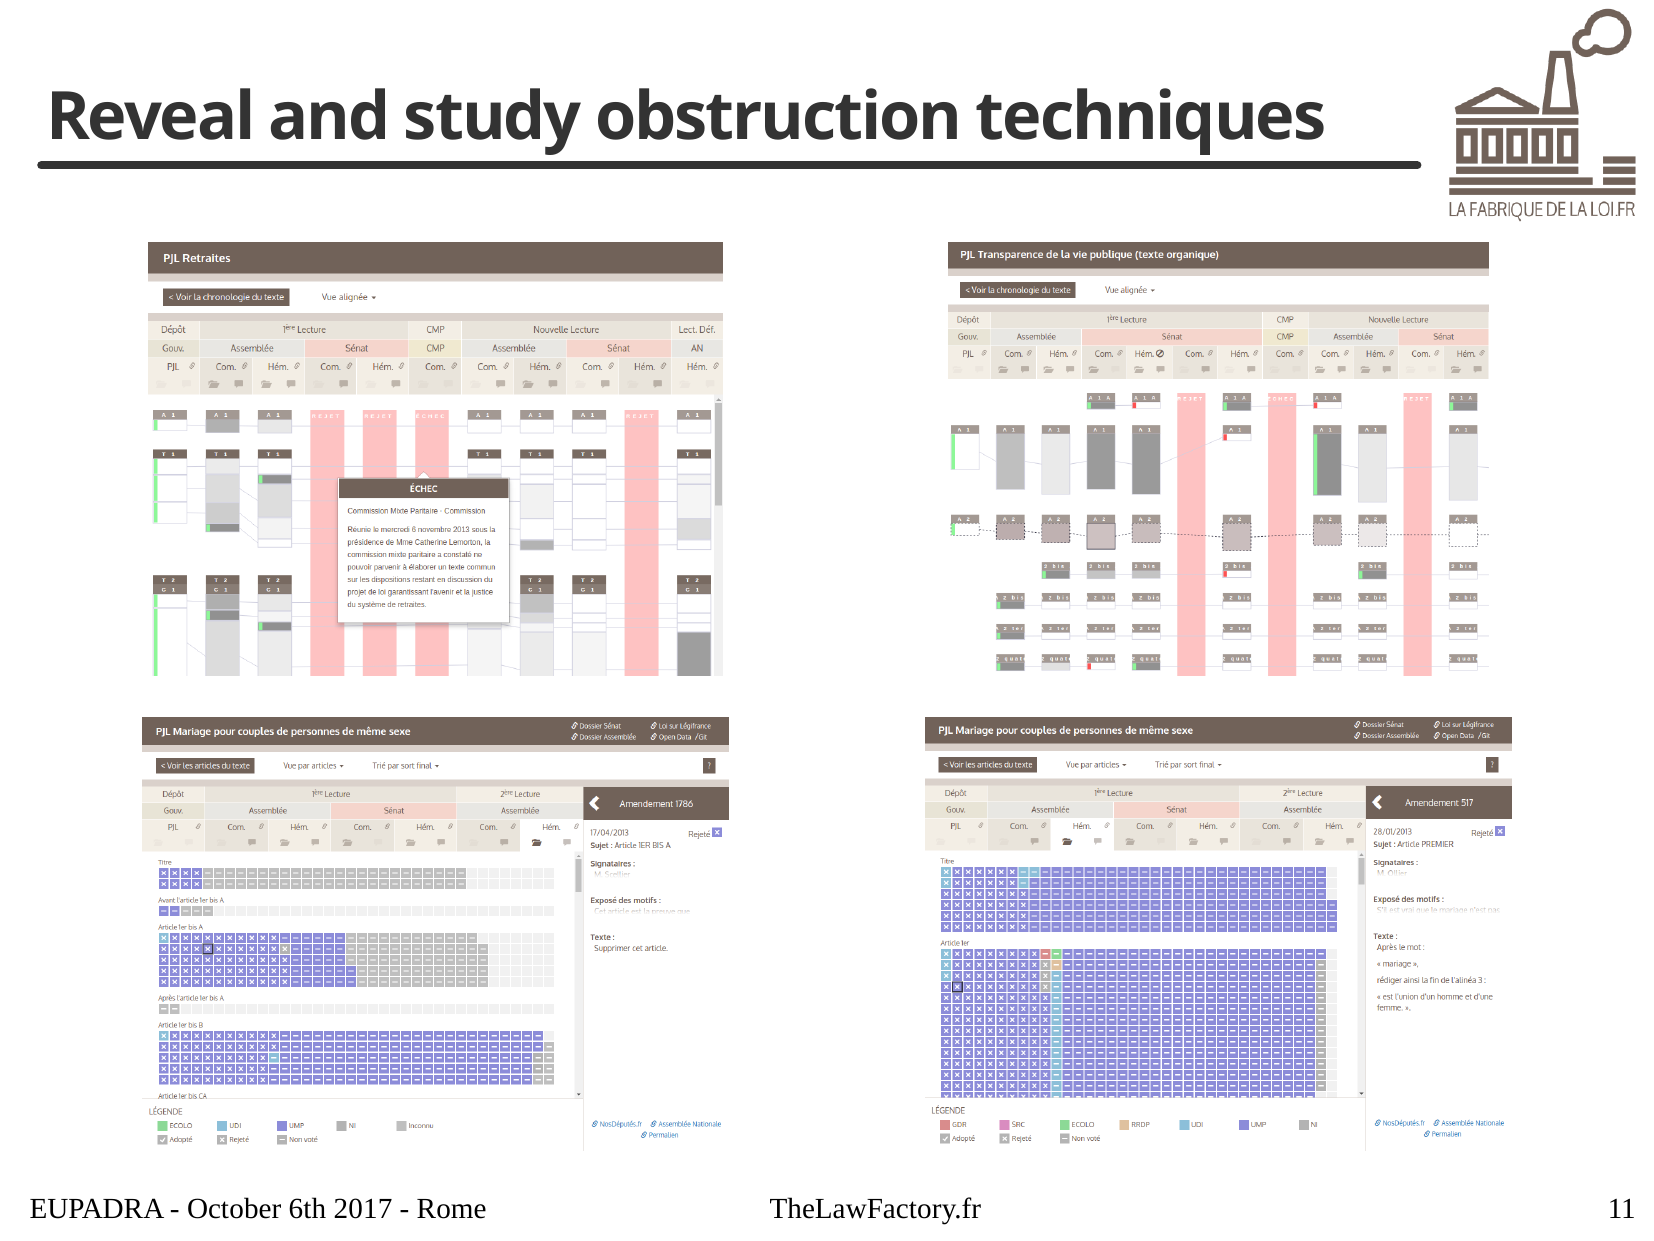

# Reveal and study obstruction techniques
EUPADRA - October 6th 2017 - Rome
TheLawFactory.fr
11